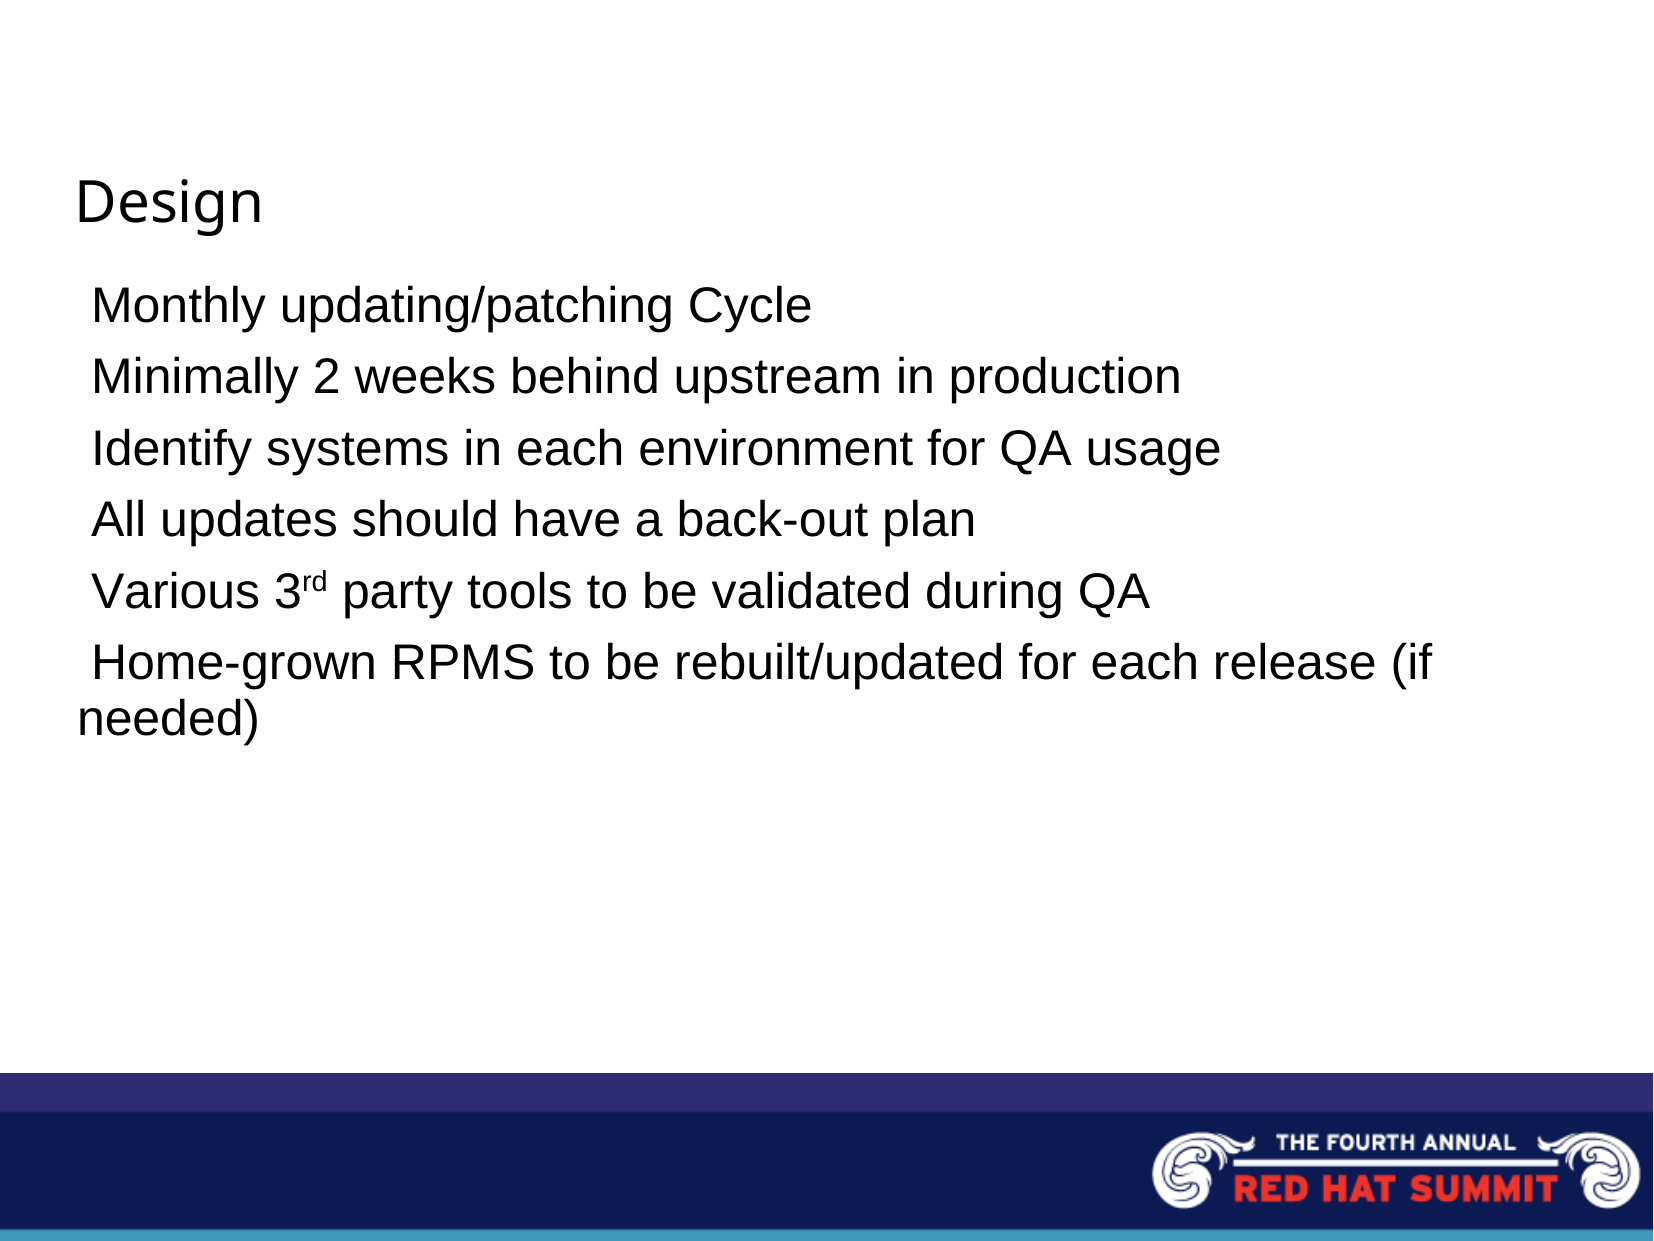

# Design
 Monthly updating/patching Cycle
 Minimally 2 weeks behind upstream in production
 Identify systems in each environment for QA usage
 All updates should have a back-out plan
 Various 3rd party tools to be validated during QA
 Home-grown RPMS to be rebuilt/updated for each release (if needed)